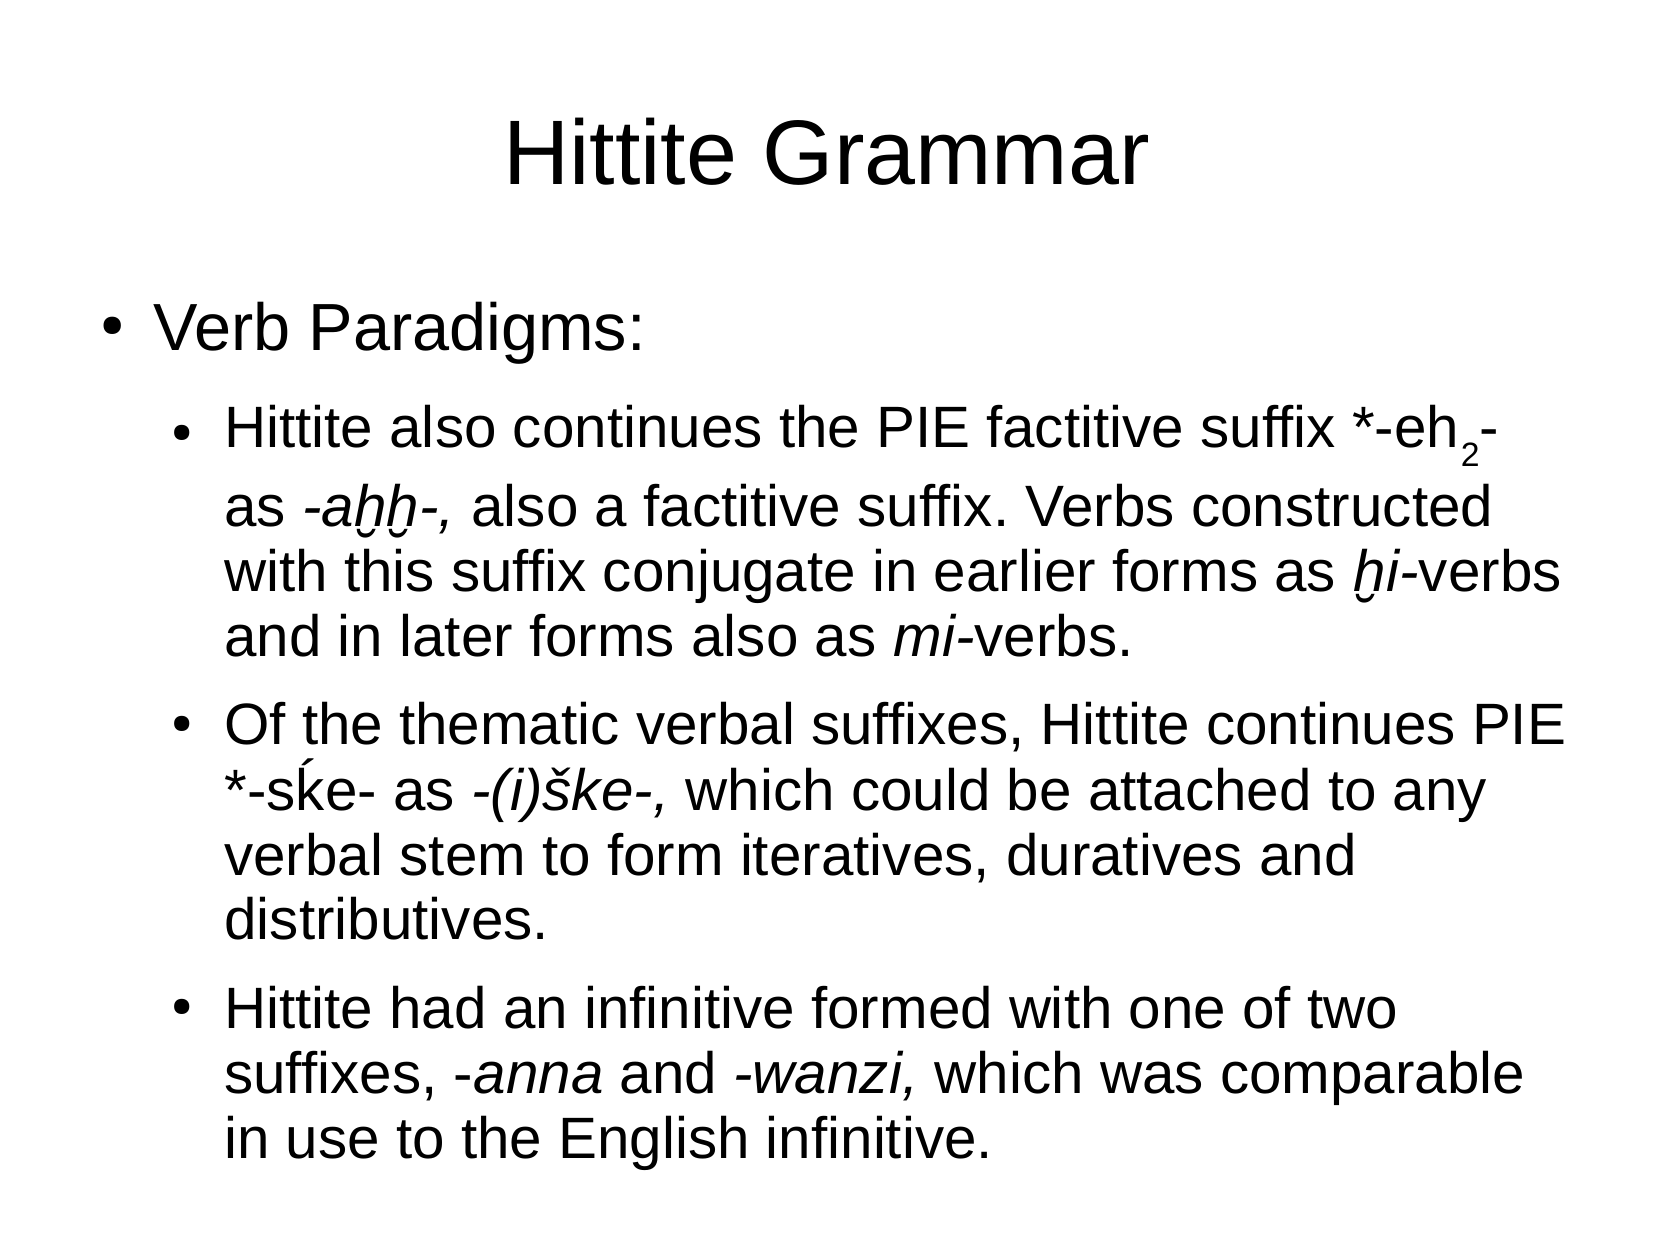

Hittite Grammar
# Verb Paradigms:
Hittite also continues the PIE factitive suffix *-eh2- as -aḫḫ-, also a factitive suffix. Verbs constructed with this suffix conjugate in earlier forms as ḫi-verbs and in later forms also as mi-verbs.
Of the thematic verbal suffixes, Hittite continues PIE *-sḱe- as -(i)ške-, which could be attached to any verbal stem to form iteratives, duratives and distributives.
Hittite had an infinitive formed with one of two suffixes, -anna and -wanzi, which was comparable in use to the English infinitive.